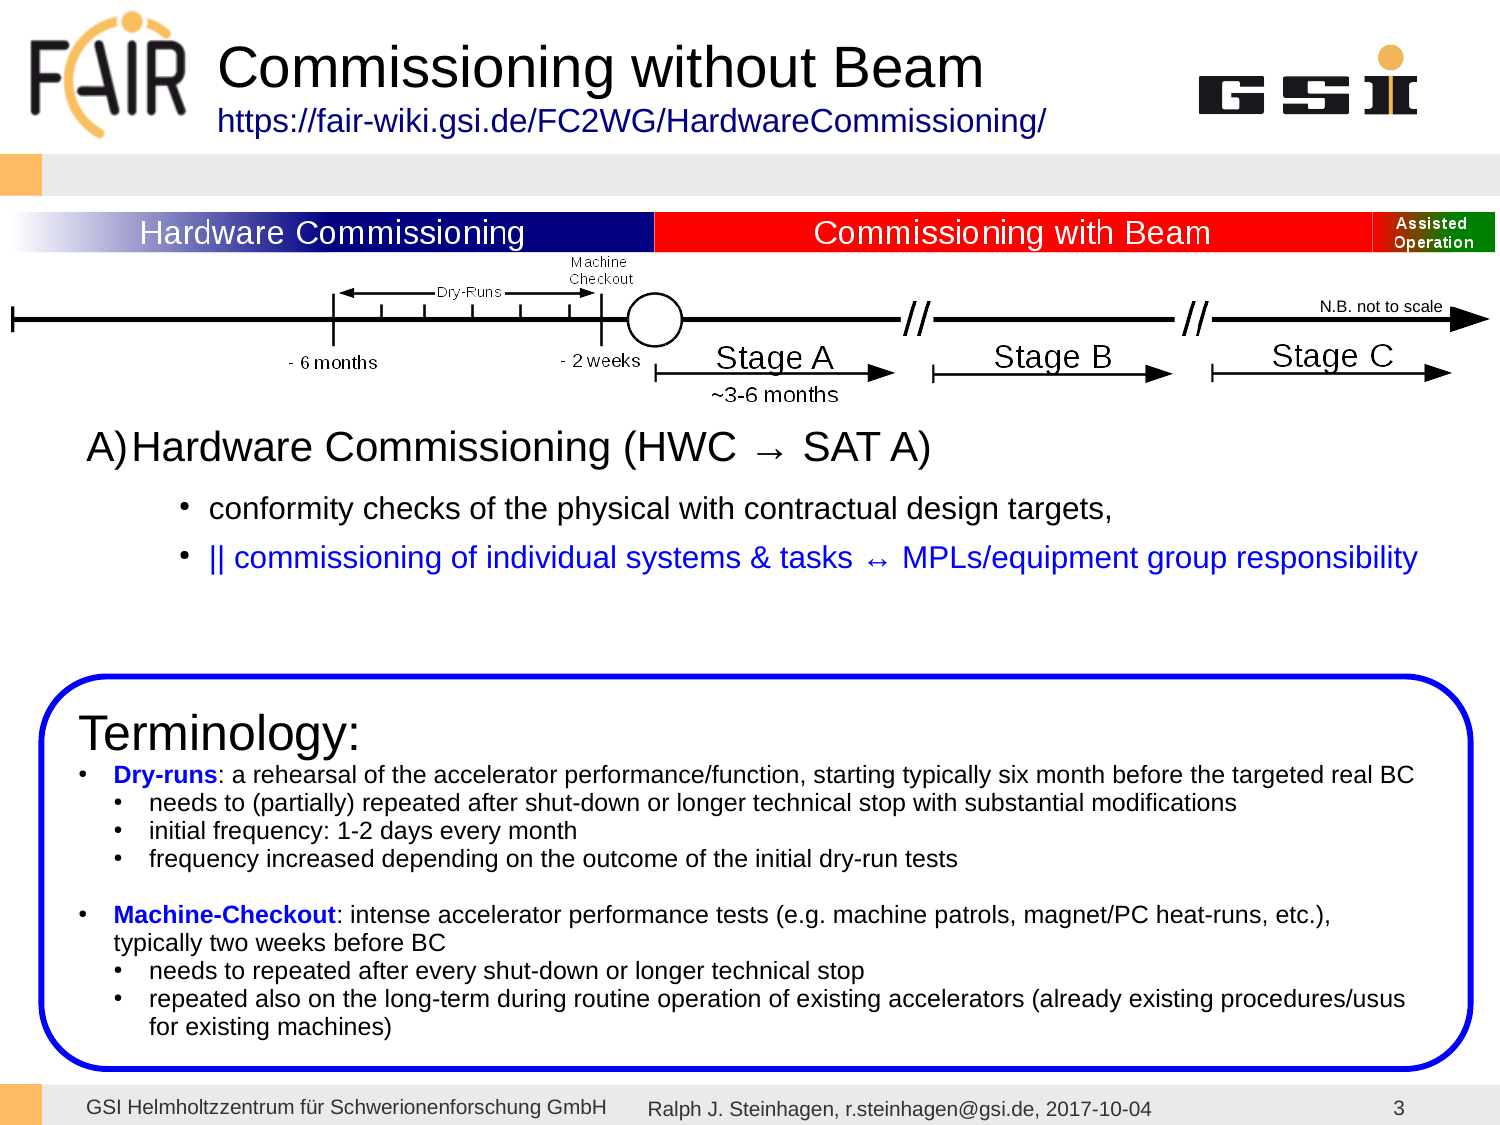

# Commissioning without Beam https://fair-wiki.gsi.de/FC2WG/HardwareCommissioning/
N.B. not to scale
 Hardware Commissioning (HWC → SAT A)
conformity checks of the physical with contractual design targets,
|| commissioning of individual systems & tasks ↔ MPLs/equipment group responsibility
Terminology:
Dry-runs: a rehearsal of the accelerator performance/function, starting typically six month before the targeted real BC
needs to (partially) repeated after shut-down or longer technical stop with substantial modifications
initial frequency: 1-2 days every month
frequency increased depending on the outcome of the initial dry-run tests
Machine-Checkout: intense accelerator performance tests (e.g. machine patrols, magnet/PC heat-runs, etc.), typically two weeks before BC
needs to repeated after every shut-down or longer technical stop
repeated also on the long-term during routine operation of existing accelerators (already existing procedures/usus for existing machines)